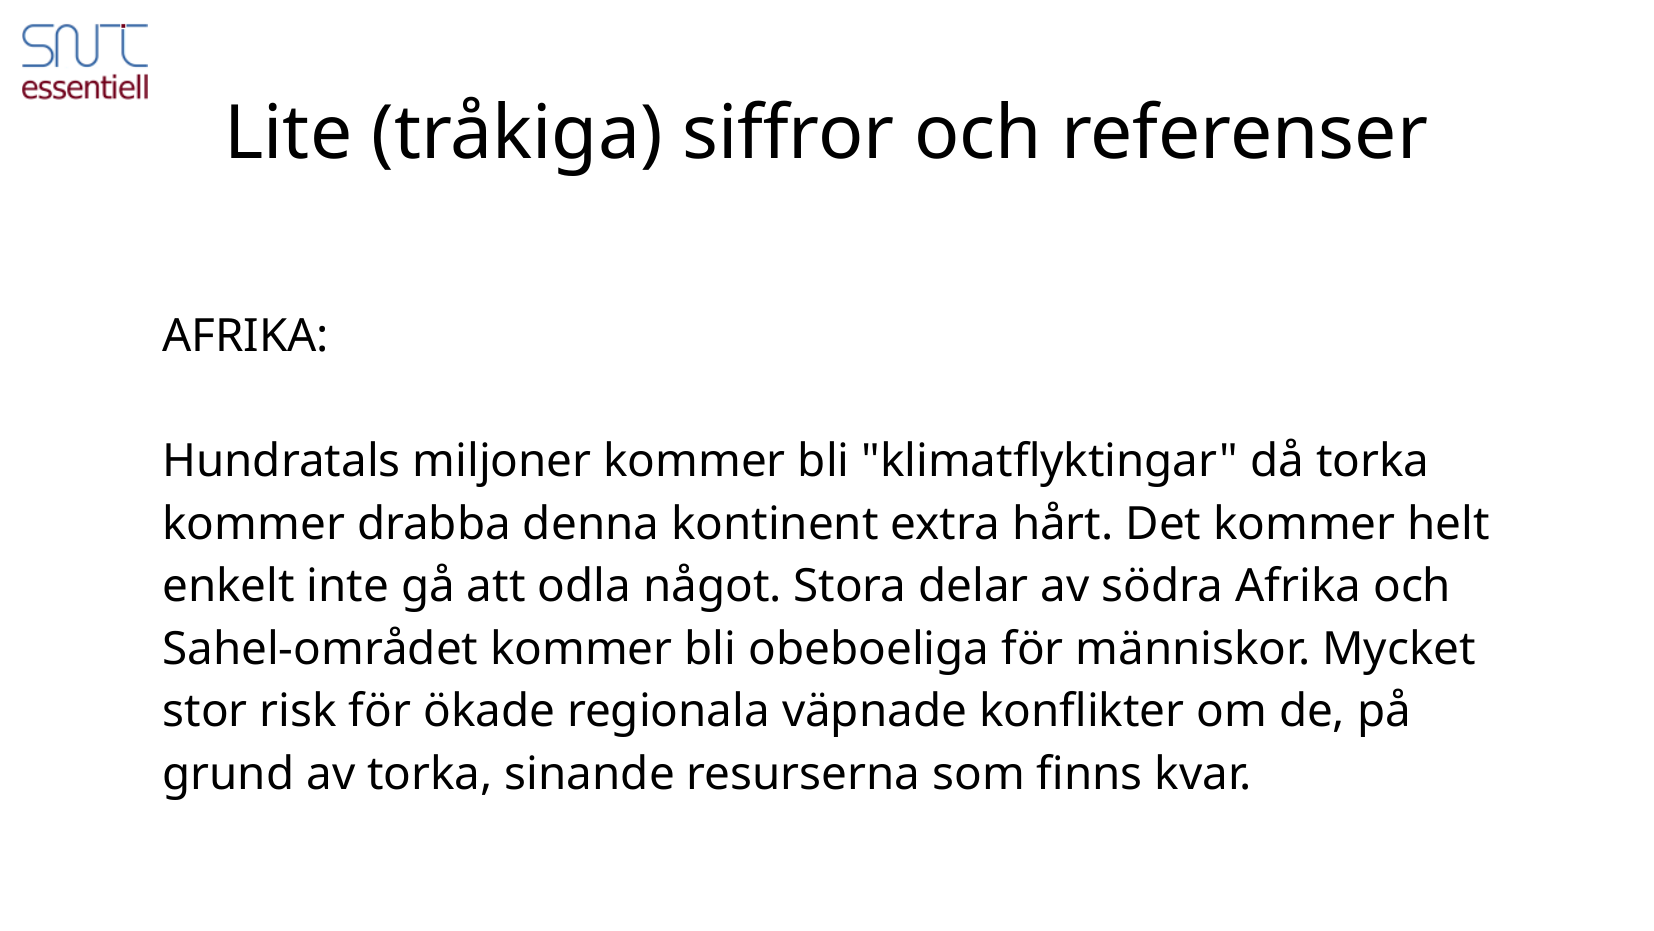

# Lite (tråkiga) siffror och referenser
AFRIKA:
Hundratals miljoner kommer bli "klimatflyktingar" då torka kommer drabba denna kontinent extra hårt. Det kommer helt enkelt inte gå att odla något. Stora delar av södra Afrika och Sahel-området kommer bli obeboeliga för människor. Mycket stor risk för ökade regionala väpnade konflikter om de, på grund av torka, sinande resurserna som finns kvar.